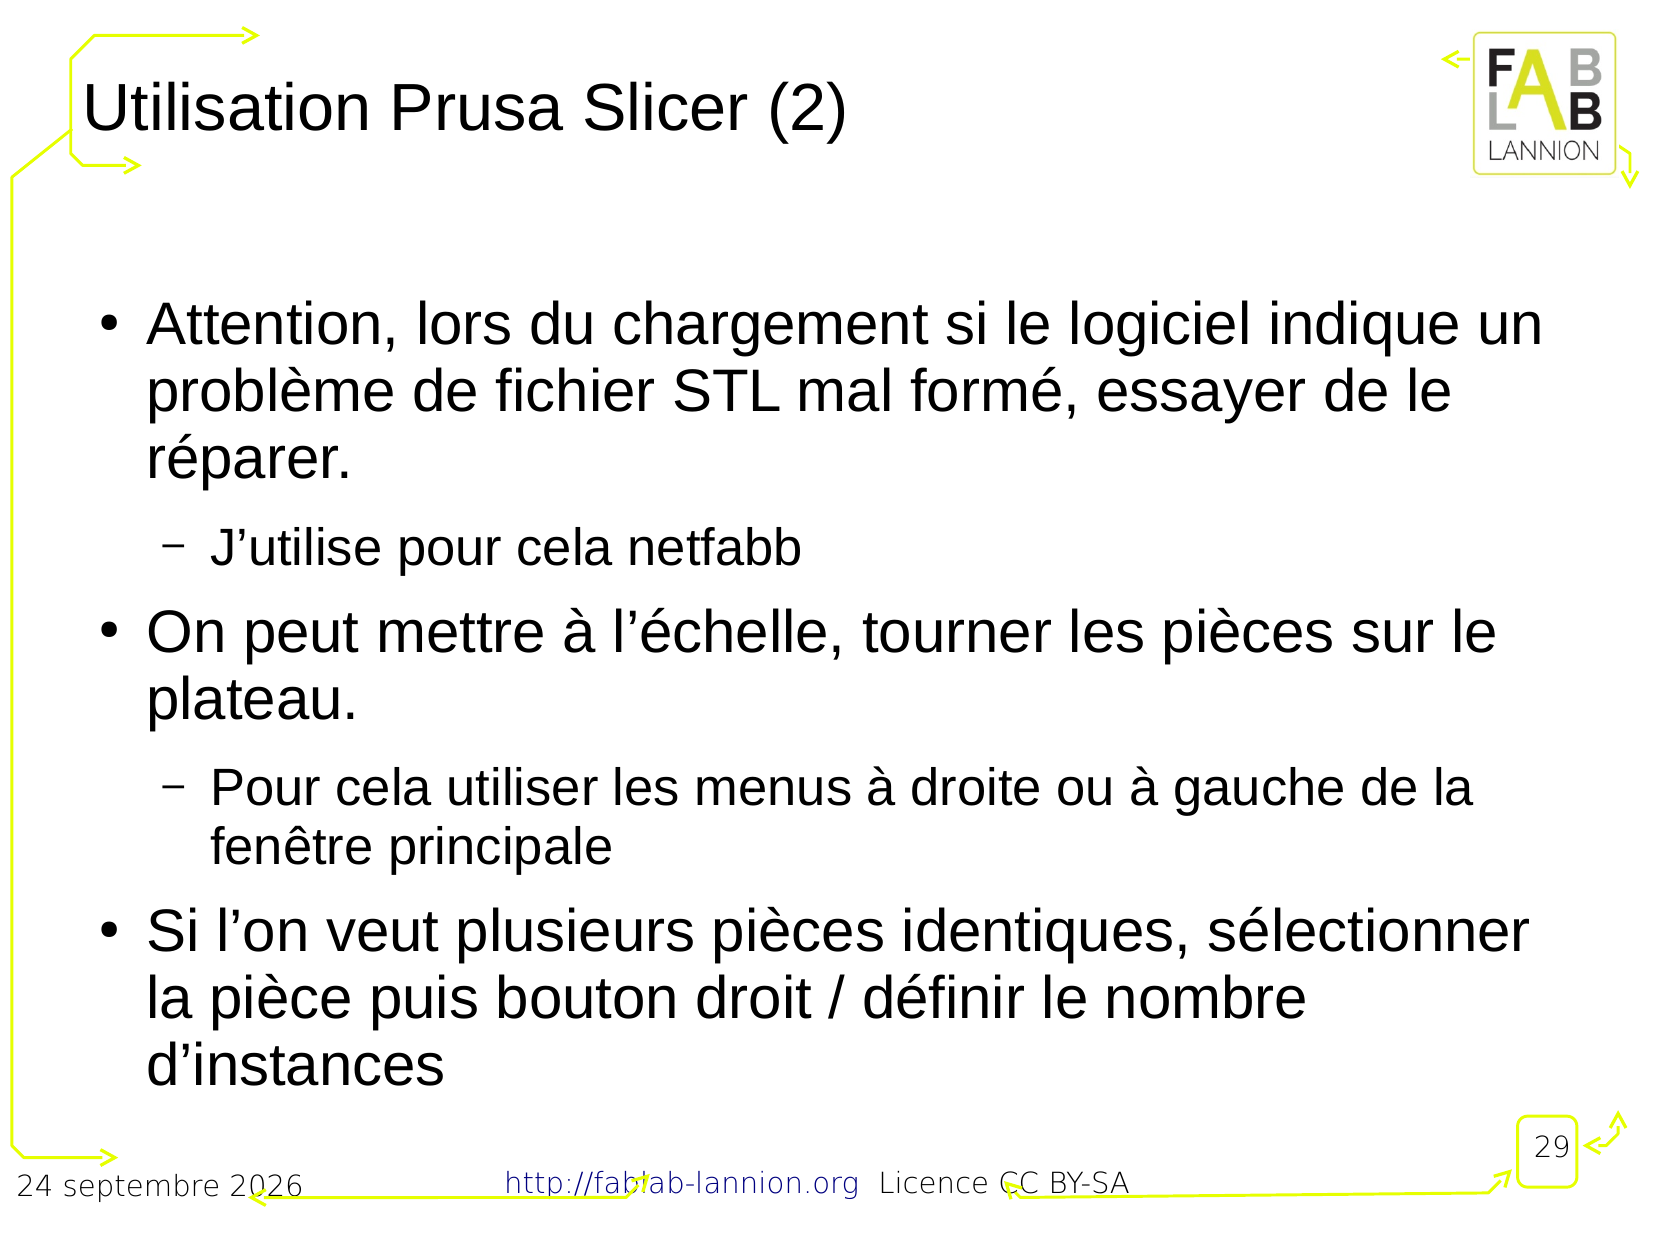

# Utilisation Prusa Slicer (2)
Attention, lors du chargement si le logiciel indique un problème de fichier STL mal formé, essayer de le réparer.
J’utilise pour cela netfabb
On peut mettre à l’échelle, tourner les pièces sur le plateau.
Pour cela utiliser les menus à droite ou à gauche de la fenêtre principale
Si l’on veut plusieurs pièces identiques, sélectionner la pièce puis bouton droit / définir le nombre d’instances
29